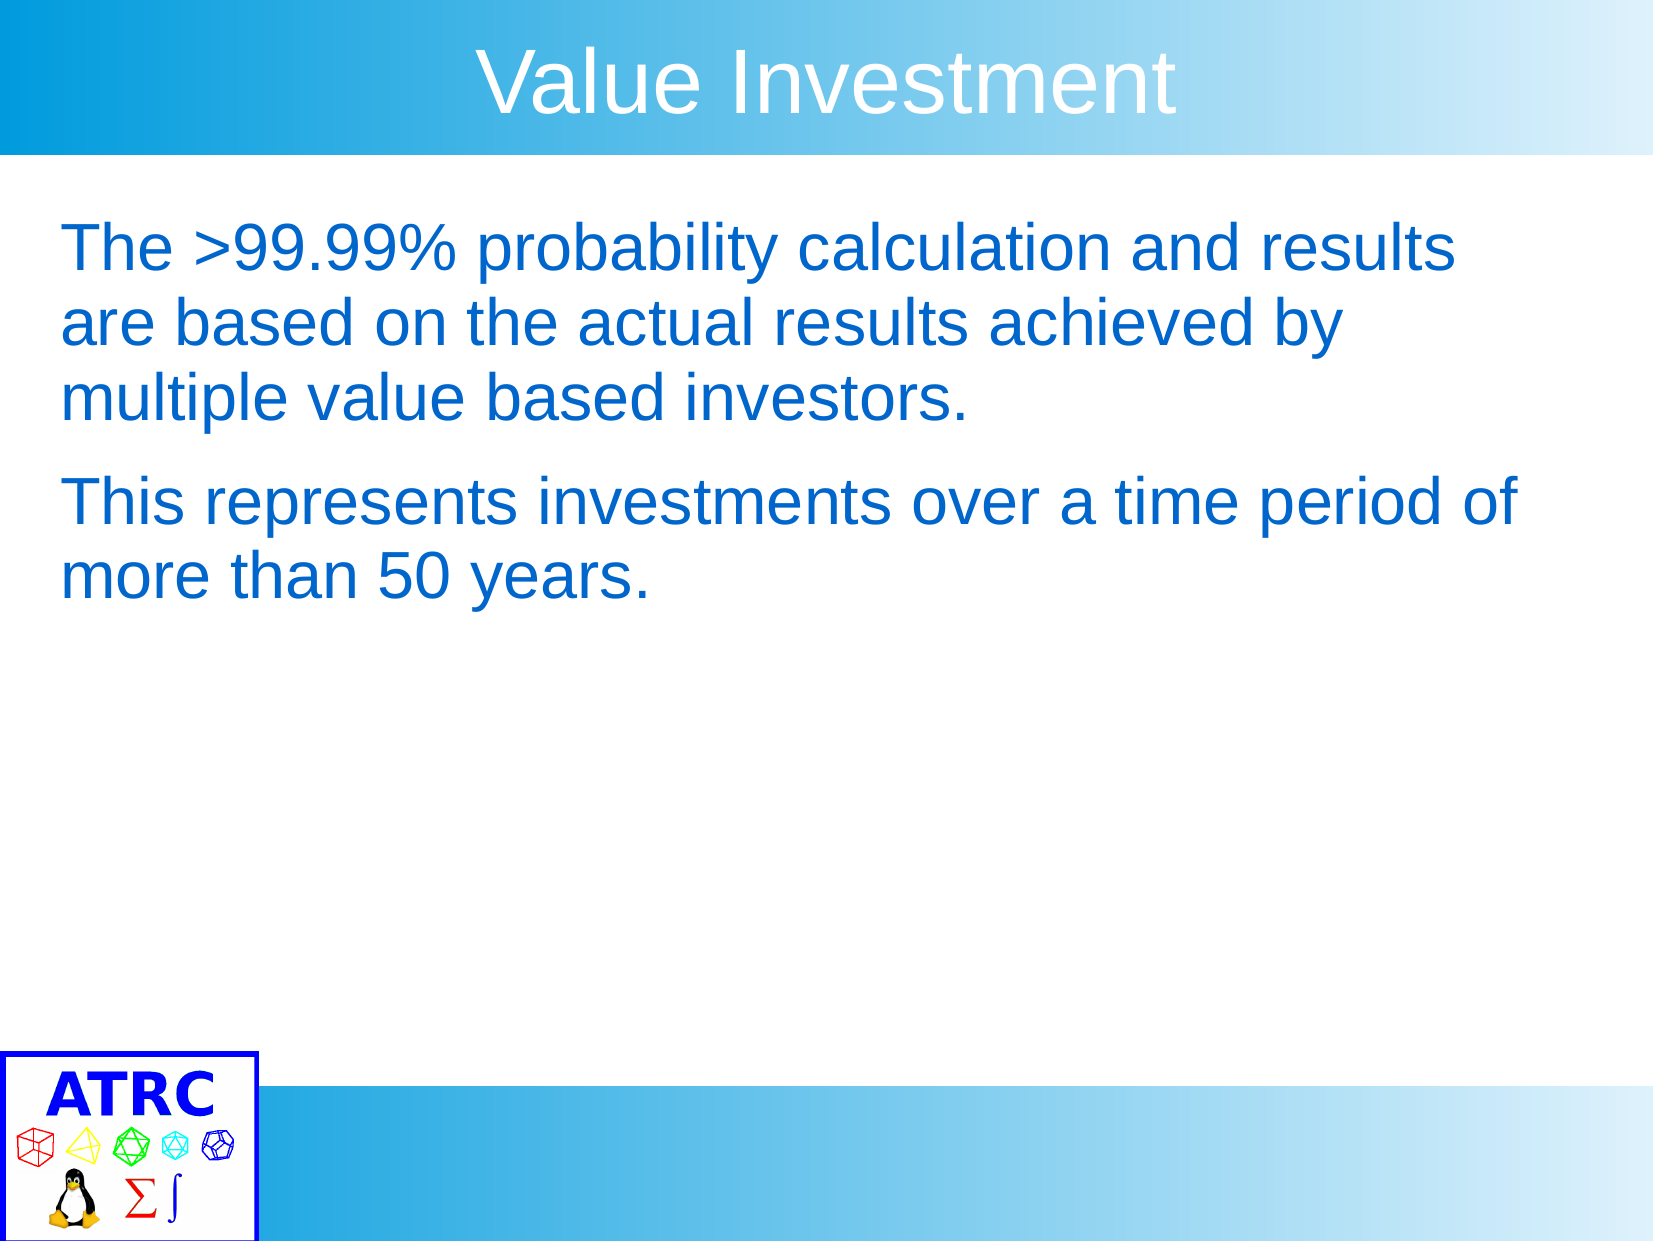

# Value Investment
The >99.99% probability calculation and results are based on the actual results achieved by multiple value based investors.
This represents investments over a time period of more than 50 years.